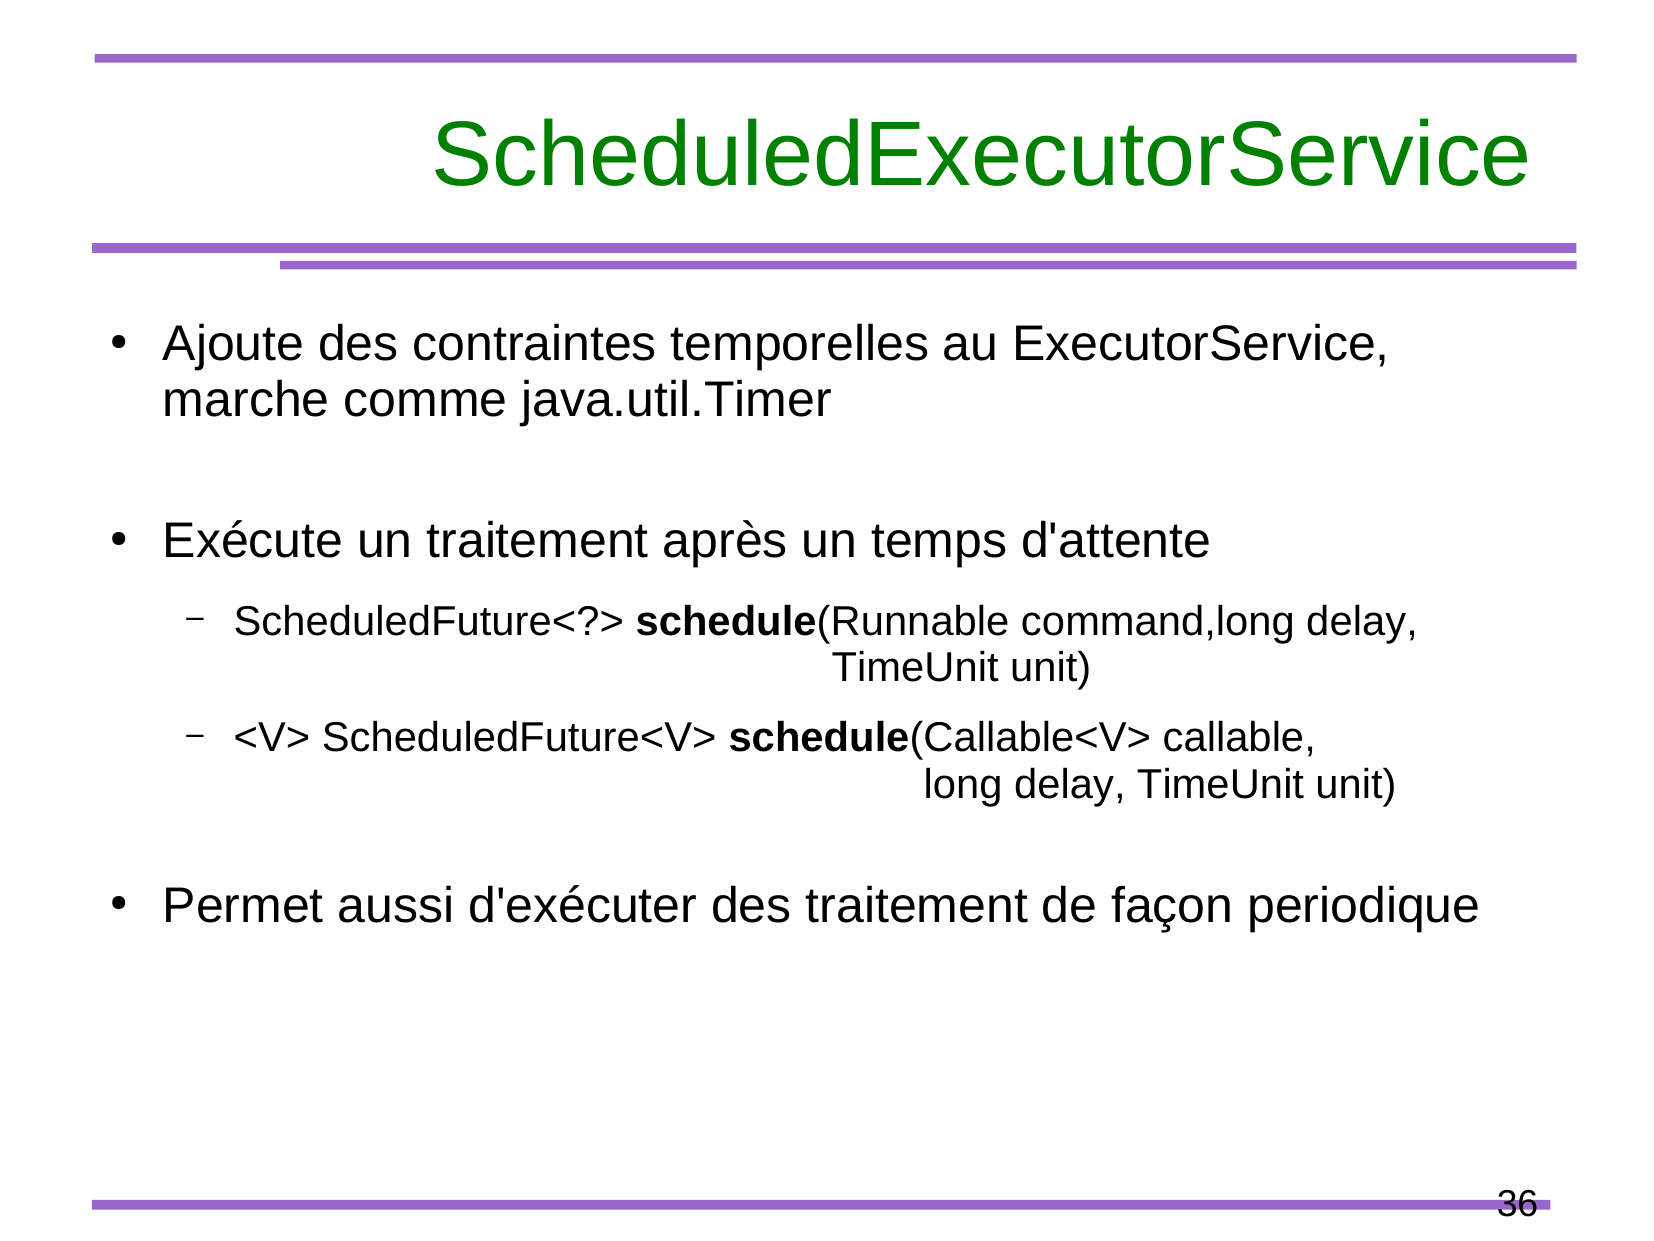

# ScheduledExecutorService
Ajoute des contraintes temporelles au ExecutorService, marche comme java.util.Timer
Exécute un traitement après un temps d'attente
ScheduledFuture<?> schedule(Runnable command,long delay,
 TimeUnit unit)
<V> ScheduledFuture<V> schedule(Callable<V> callable,
 long delay, TimeUnit unit)
Permet aussi d'exécuter des traitement de façon periodique